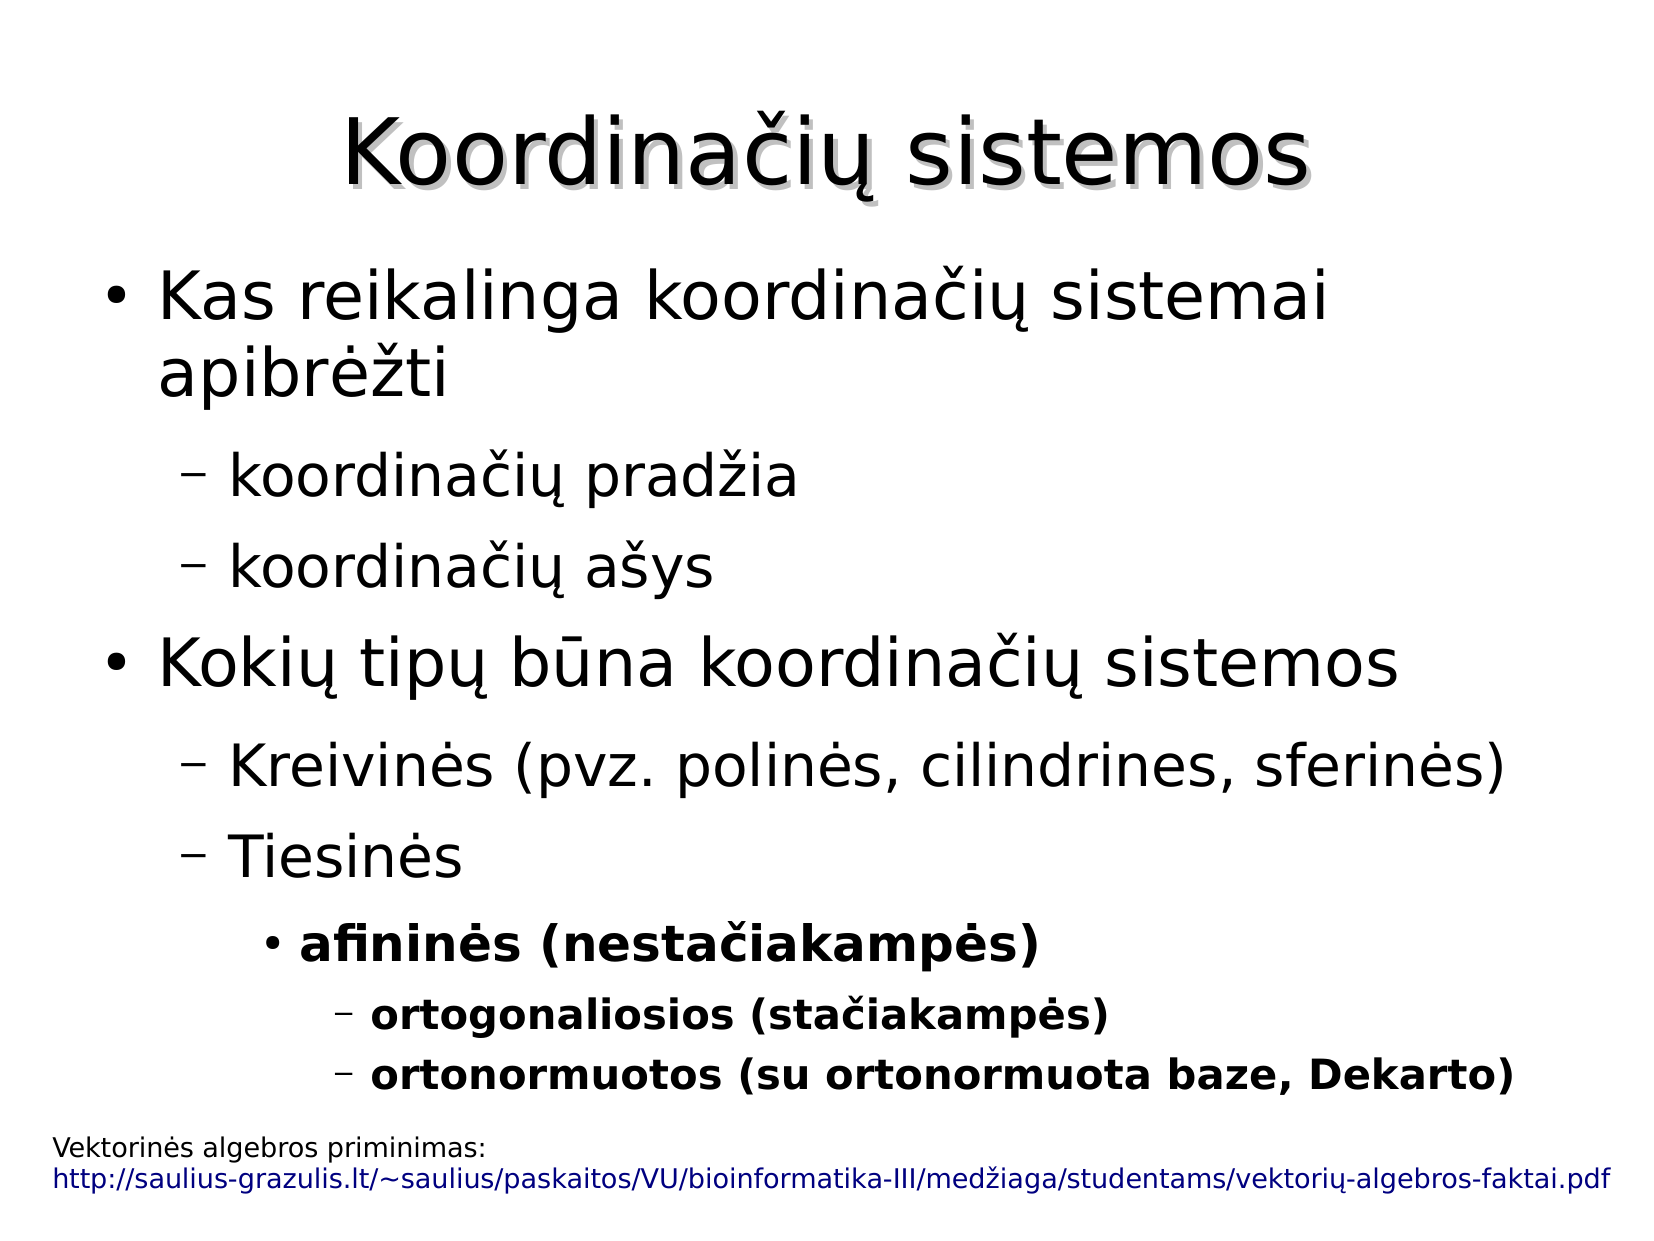

# Koordinačių sistemos
Kas reikalinga koordinačių sistemai apibrėžti
koordinačių pradžia
koordinačių ašys
Kokių tipų būna koordinačių sistemos
Kreivinės (pvz. polinės, cilindrines, sferinės)
Tiesinės
afininės (nestačiakampės)
ortogonaliosios (stačiakampės)
ortonormuotos (su ortonormuota baze, Dekarto)
Vektorinės algebros priminimas:
http://saulius-grazulis.lt/~saulius/paskaitos/VU/bioinformatika-III/medžiaga/studentams/vektorių-algebros-faktai.pdf